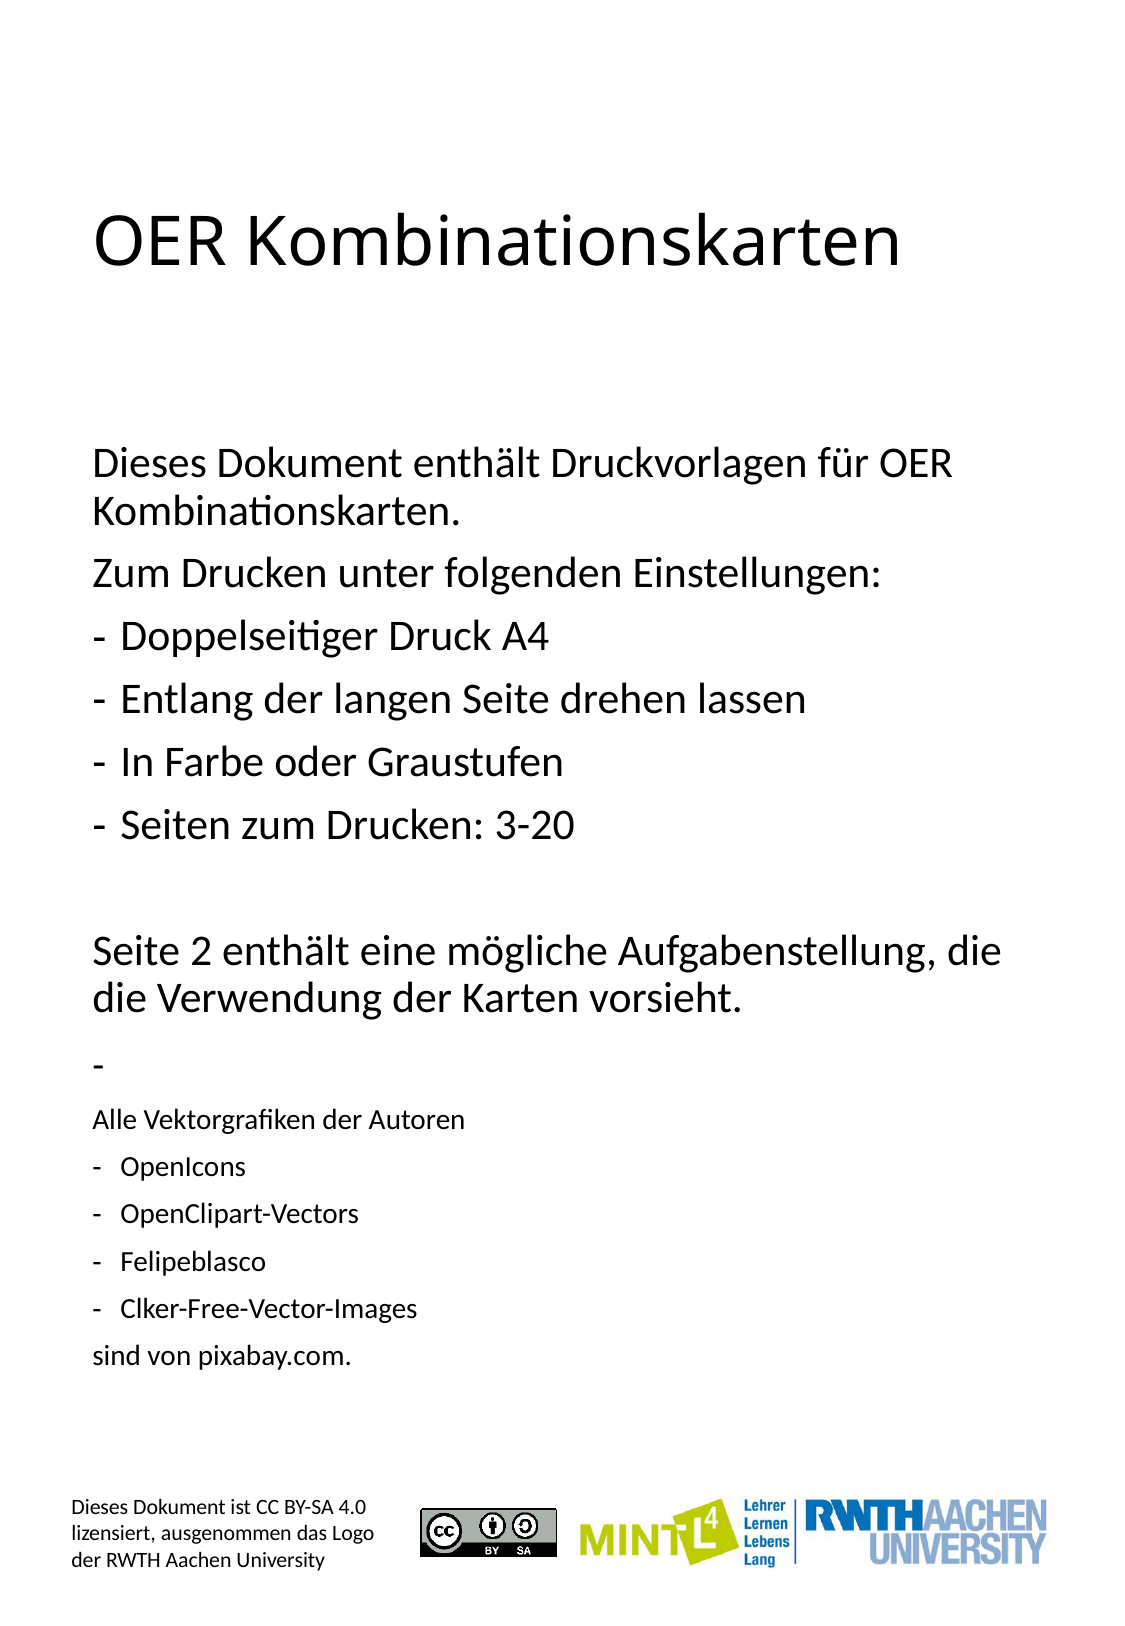

# OER Kombinationskarten
Dieses Dokument enthält Druckvorlagen für OER Kombinationskarten.
Zum Drucken unter folgenden Einstellungen:
Doppelseitiger Druck A4
Entlang der langen Seite drehen lassen
In Farbe oder Graustufen
Seiten zum Drucken: 3-20
Seite 2 enthält eine mögliche Aufgabenstellung, die die Verwendung der Karten vorsieht.
Alle Vektorgrafiken der Autoren
OpenIcons
OpenClipart-Vectors
Felipeblasco
Clker-Free-Vector-Images
sind von pixabay.com.
Dieses Dokument ist CC BY-SA 4.0 lizensiert, ausgenommen das Logo der RWTH Aachen University